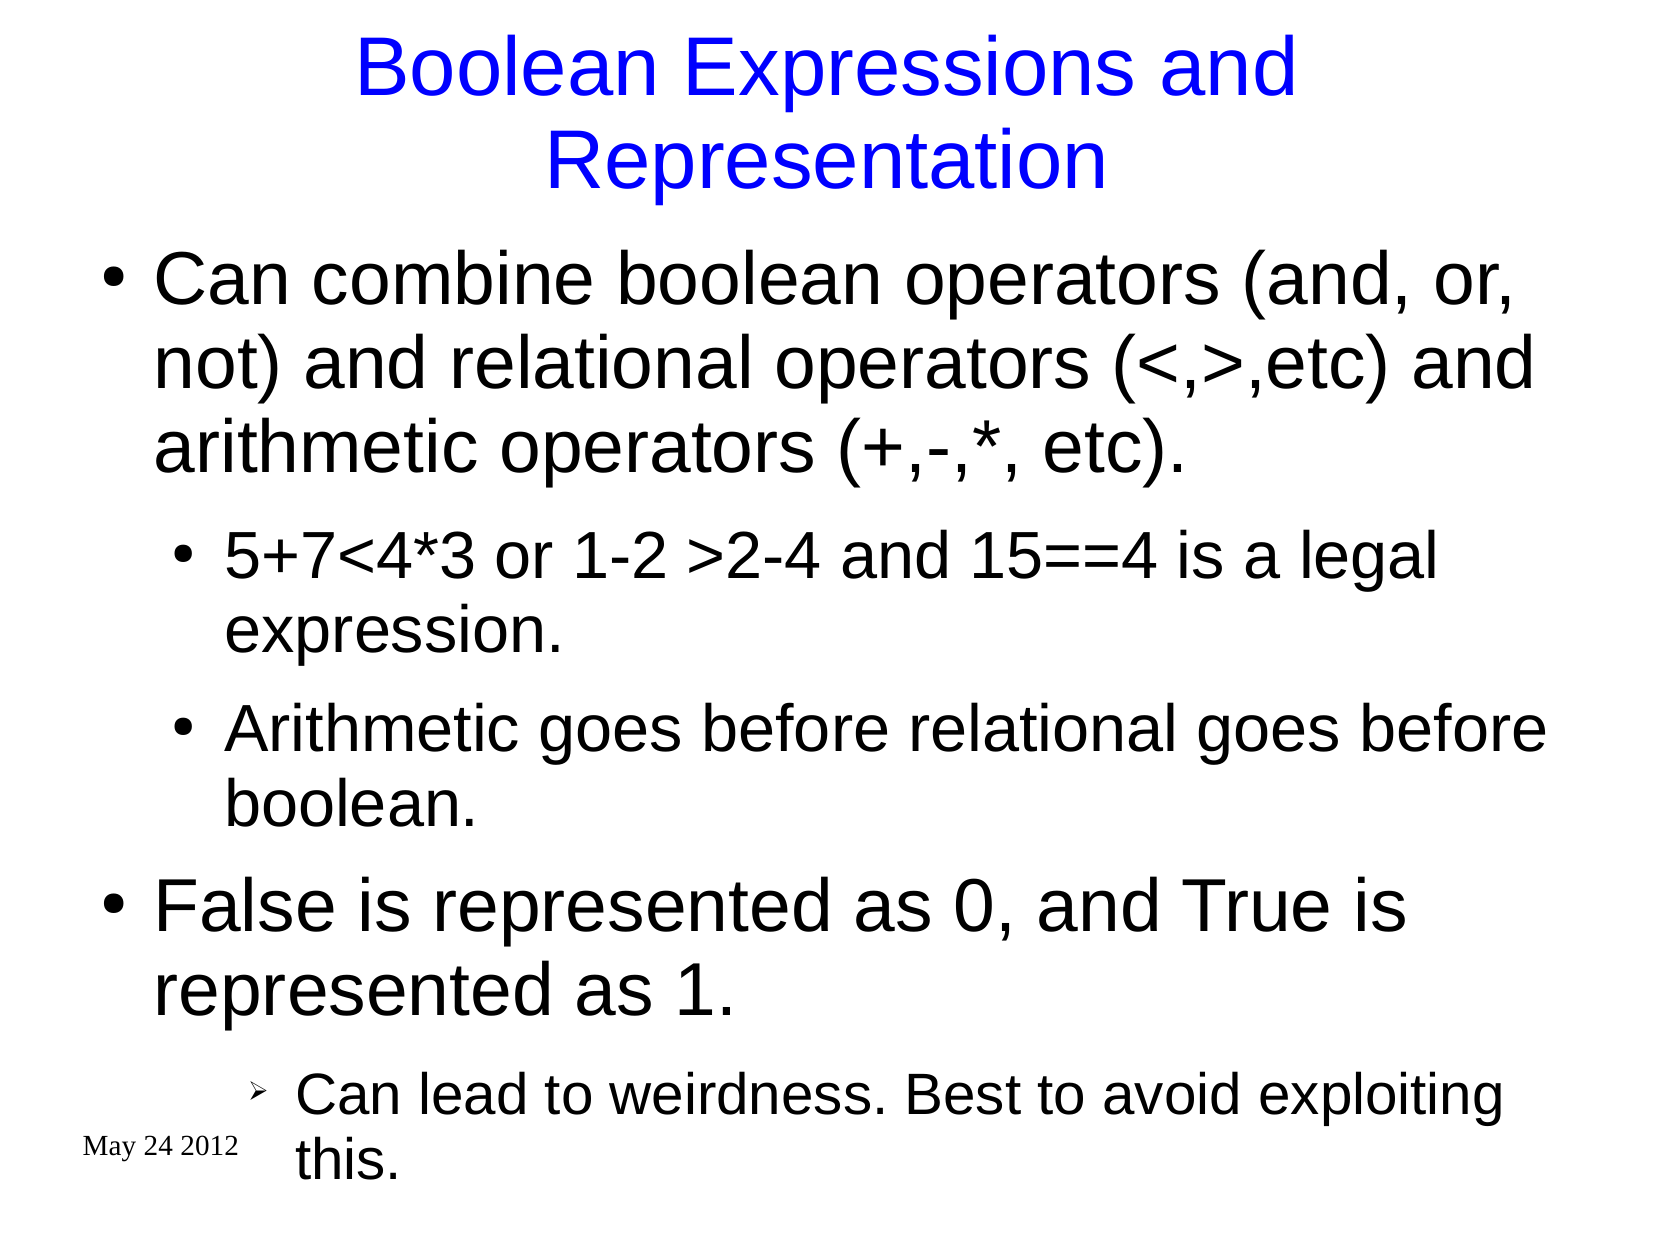

# Boolean Expressions and Representation
Can combine boolean operators (and, or, not) and relational operators (<,>,etc) and arithmetic operators (+,-,*, etc).
5+7<4*3 or 1-2 >2-4 and 15==4 is a legal expression.
Arithmetic goes before relational goes before boolean.
False is represented as 0, and True is represented as 1.
Can lead to weirdness. Best to avoid exploiting this.
May 24 2012